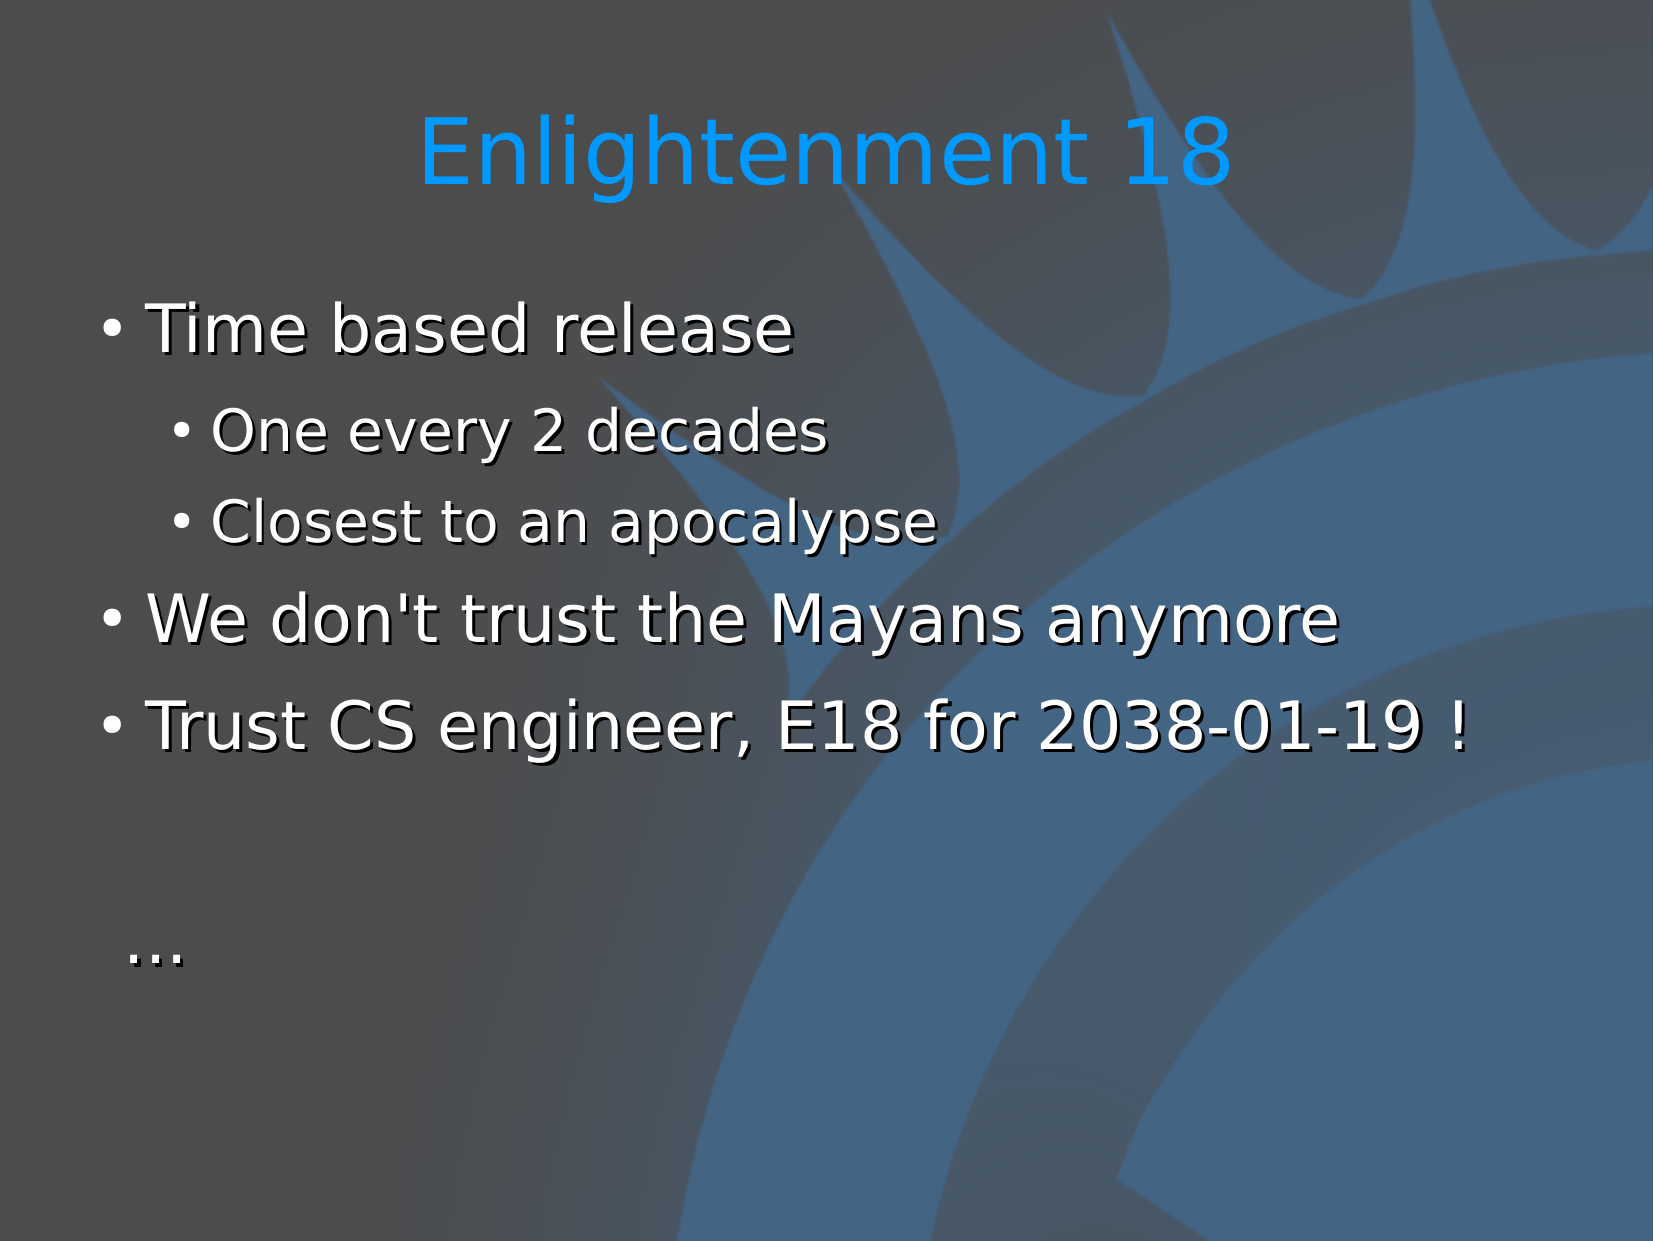

# Enlightenment 18
 Time based release
 One every 2 decades
 Closest to an apocalypse
 We don't trust the Mayans anymore
 Trust CS engineer, E18 for 2038-01-19 !
...